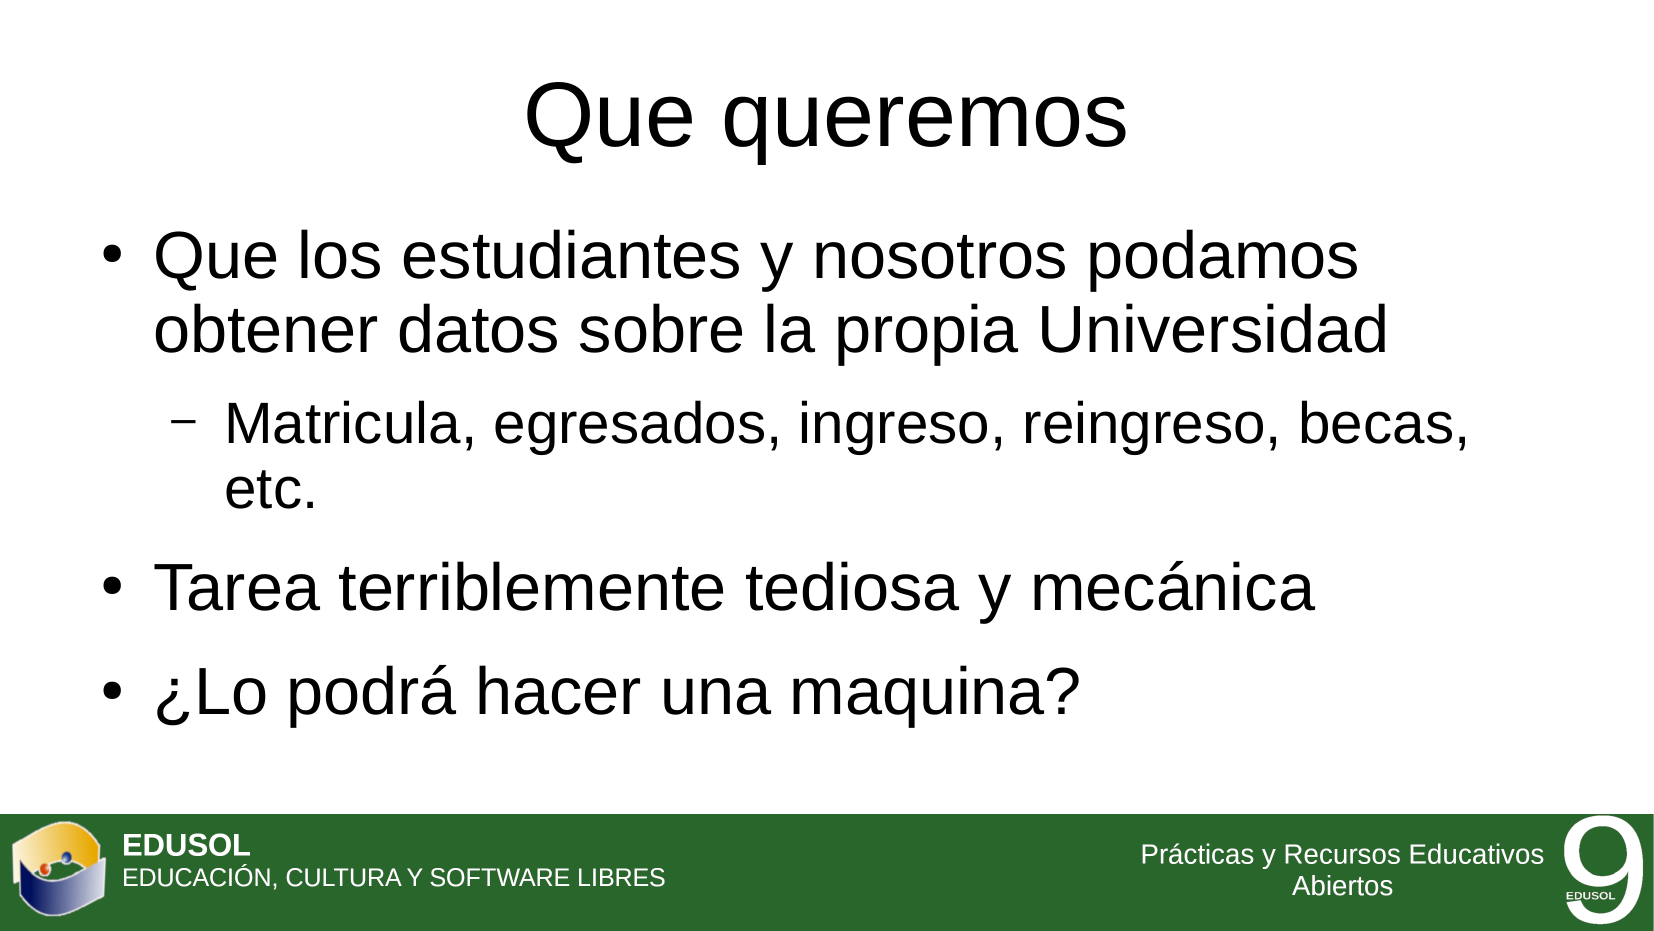

# Que queremos
Que los estudiantes y nosotros podamos obtener datos sobre la propia Universidad
Matricula, egresados, ingreso, reingreso, becas, etc.
Tarea terriblemente tediosa y mecánica
¿Lo podrá hacer una maquina?